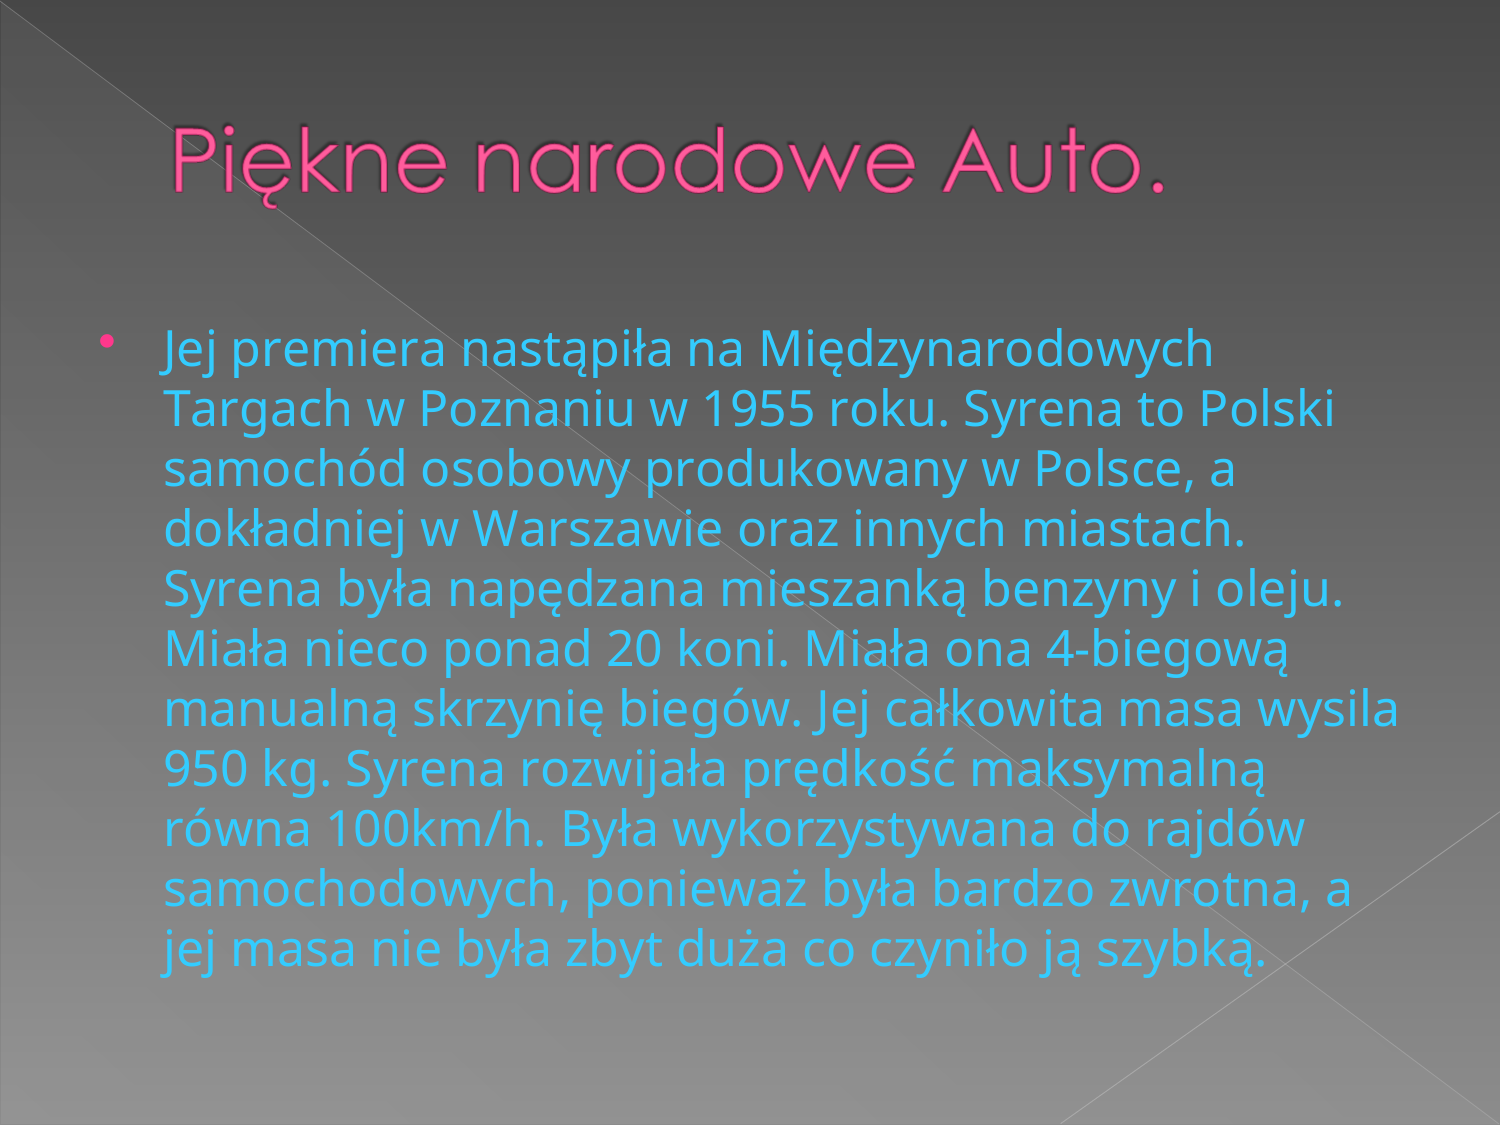

Jej premiera nastąpiła na Międzynarodowych Targach w Poznaniu w 1955 roku. Syrena to Polski samochód osobowy produkowany w Polsce, a dokładniej w Warszawie oraz innych miastach. Syrena była napędzana mieszanką benzyny i oleju. Miała nieco ponad 20 koni. Miała ona 4-biegową manualną skrzynię biegów. Jej całkowita masa wysila 950 kg. Syrena rozwijała prędkość maksymalną równa 100km/h. Była wykorzystywana do rajdów samochodowych, ponieważ była bardzo zwrotna, a jej masa nie była zbyt duża co czyniło ją szybką.